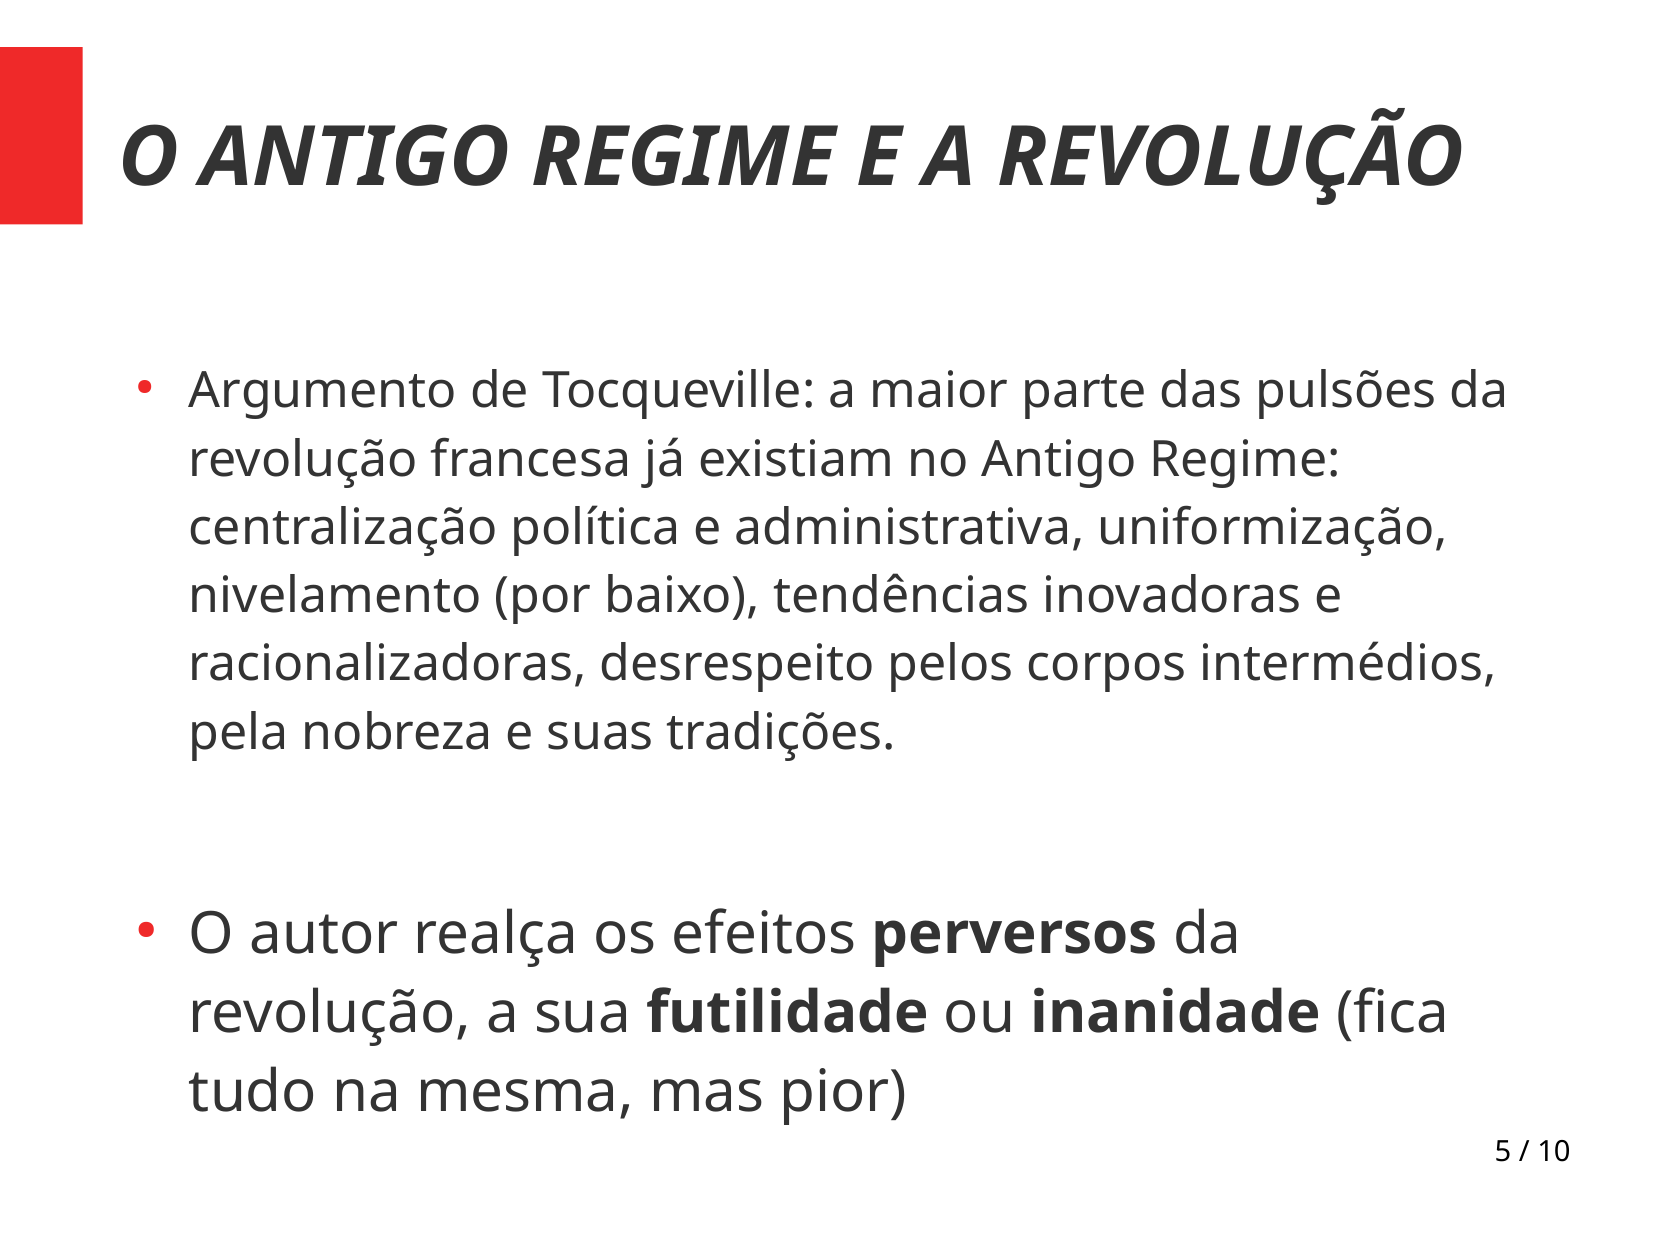

O ANTIGO REGIME E A REVOLUÇÃO
# Argumento de Tocqueville: a maior parte das pulsões da revolução francesa já existiam no Antigo Regime: centralização política e administrativa, uniformização, nivelamento (por baixo), tendências inovadoras e racionalizadoras, desrespeito pelos corpos intermédios, pela nobreza e suas tradições.
O autor realça os efeitos perversos da revolução, a sua futilidade ou inanidade (fica tudo na mesma, mas pior)
5